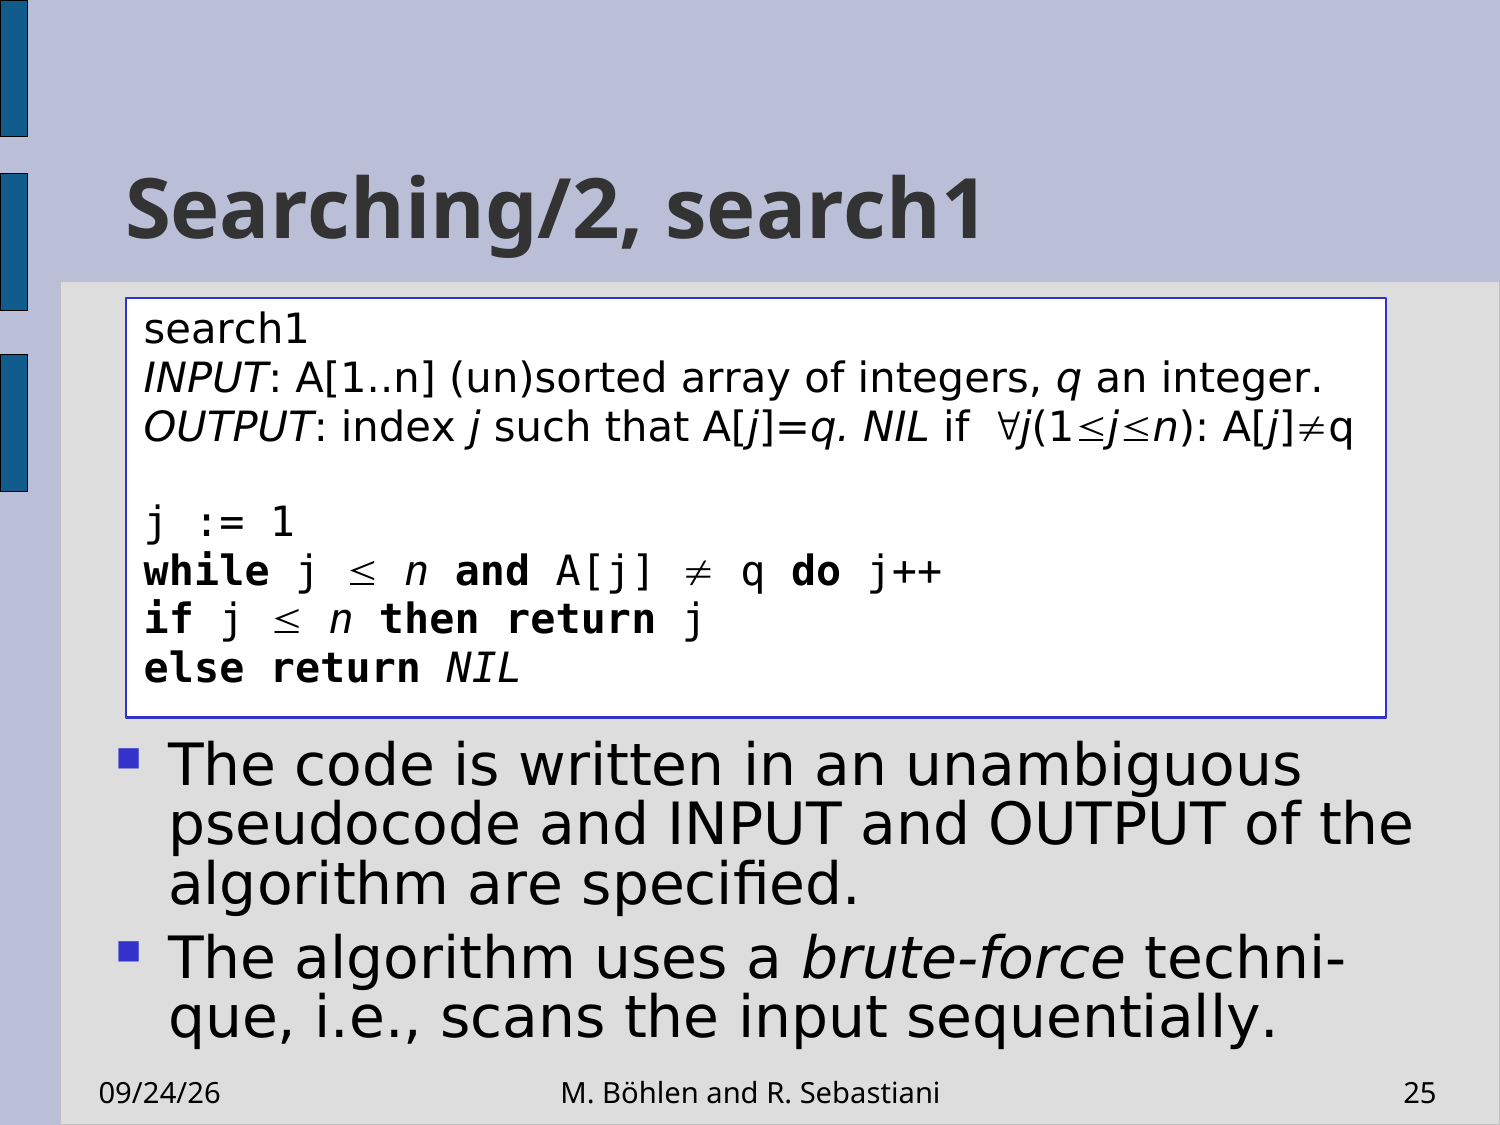

# Searching/2, search1
search1
INPUT: A[1..n] (un)sorted array of integers, q an integer.
OUTPUT: index j such that A[j]=q. NIL if j(1jn): A[j]q
j := 1
while j  n and A[j]  q do j++
if j  n then return j
else return NIL
The code is written in an unambiguous pseudocode and INPUT and OUTPUT of the algorithm are specified.
The algorithm uses a brute-force techni-que, i.e., scans the input sequentially.
M. Böhlen and R. Sebastiani
25